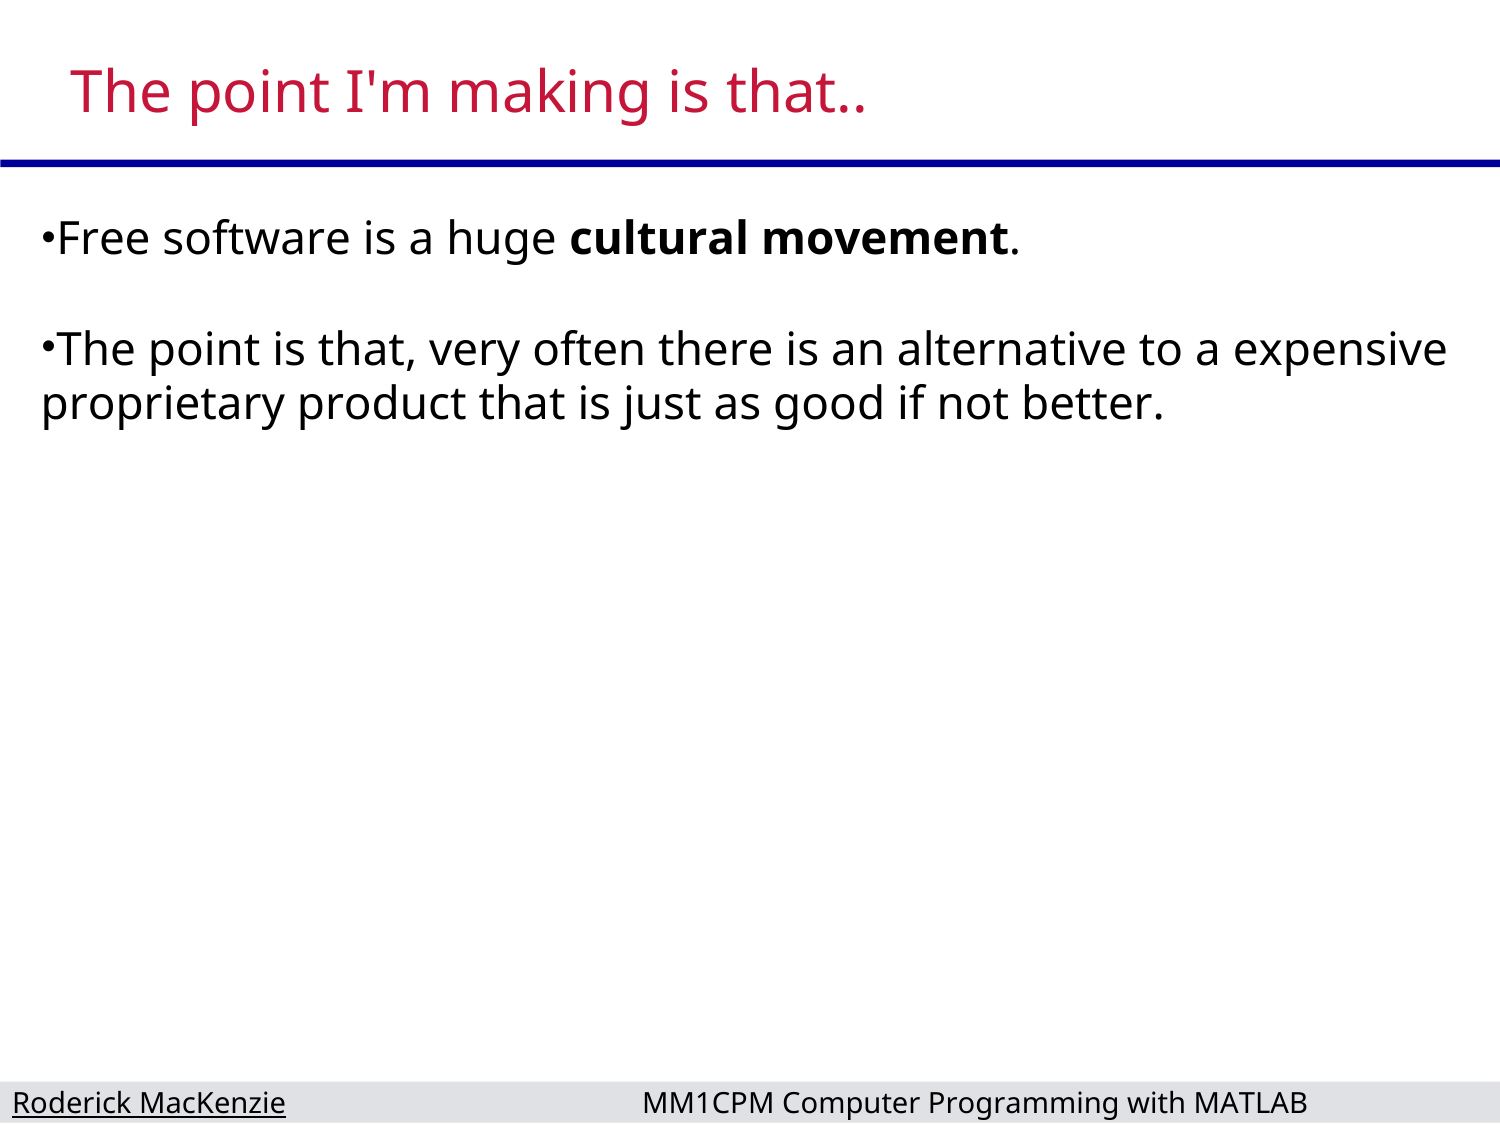

# The point I'm making is that..
Free software is a huge cultural movement.
The point is that, very often there is an alternative to a expensive proprietary product that is just as good if not better.